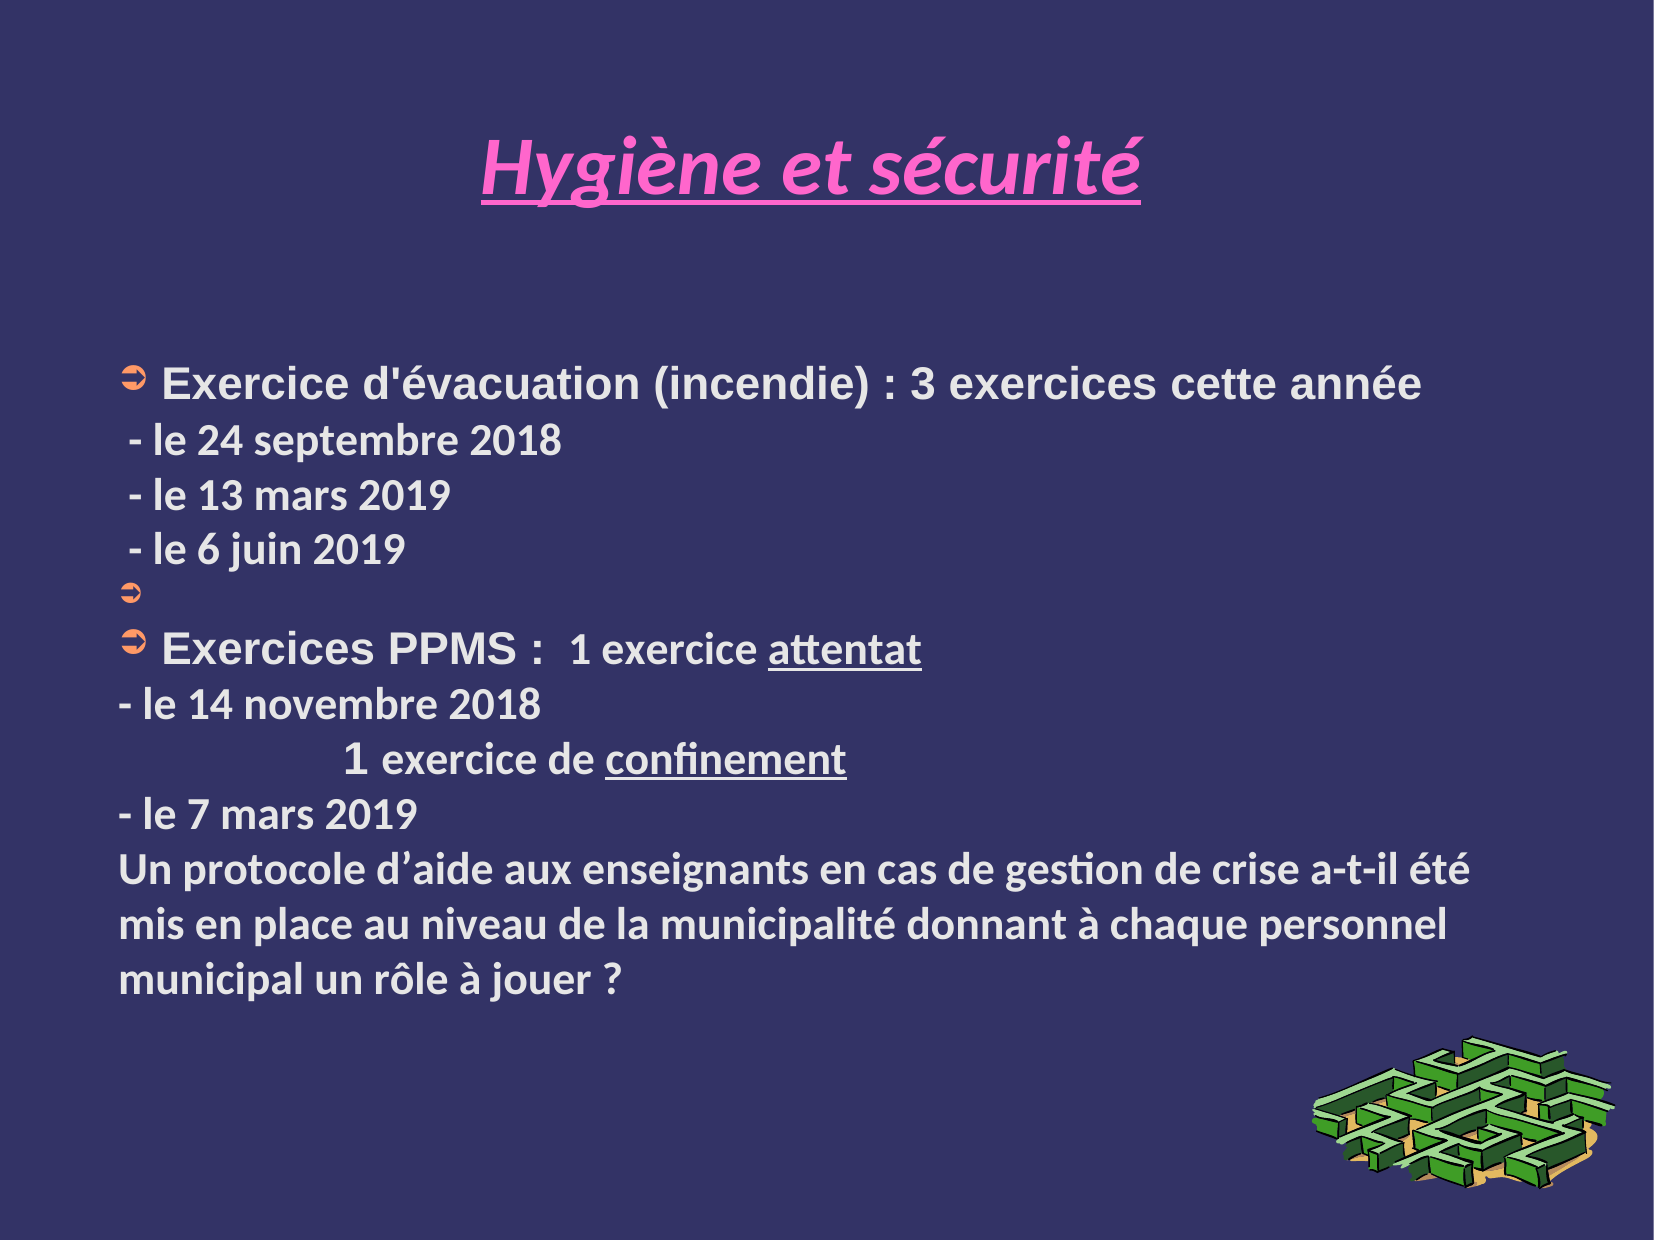

# Hygiène et sécurité
 Exercice d'évacuation (incendie) : 3 exercices cette année
 - le 24 septembre 2018
 - le 13 mars 2019
 - le 6 juin 2019
 Exercices PPMS : 	1 exercice attentat
- le 14 novembre 2018
			1 exercice de confinement
- le 7 mars 2019
Un protocole d’aide aux enseignants en cas de gestion de crise a-t-il été mis en place au niveau de la municipalité donnant à chaque personnel municipal un rôle à jouer ?